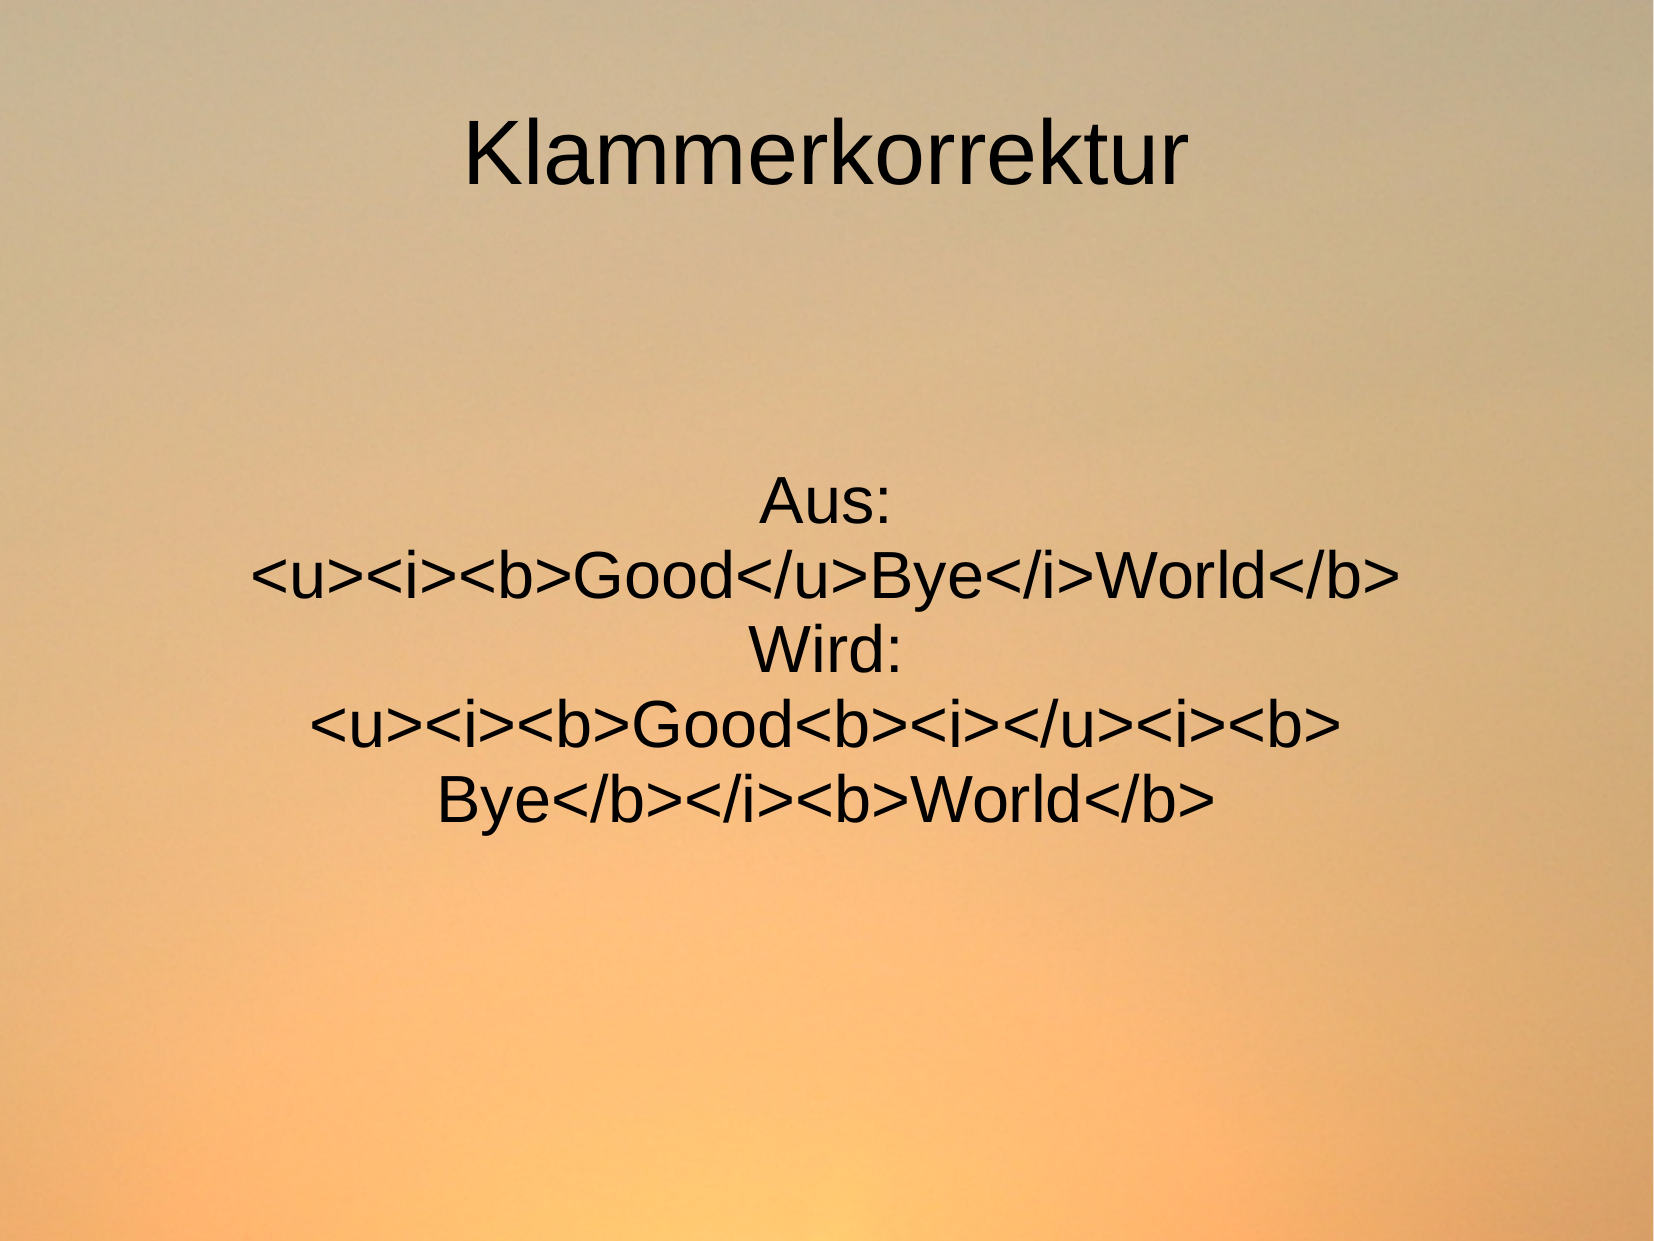

# Klammerkorrektur
Aus:
<u><i><b>Good</u>Bye</i>World</b>
Wird:
<u><i><b>Good<b><i></u><i><b>
Bye</b></i><b>World</b>